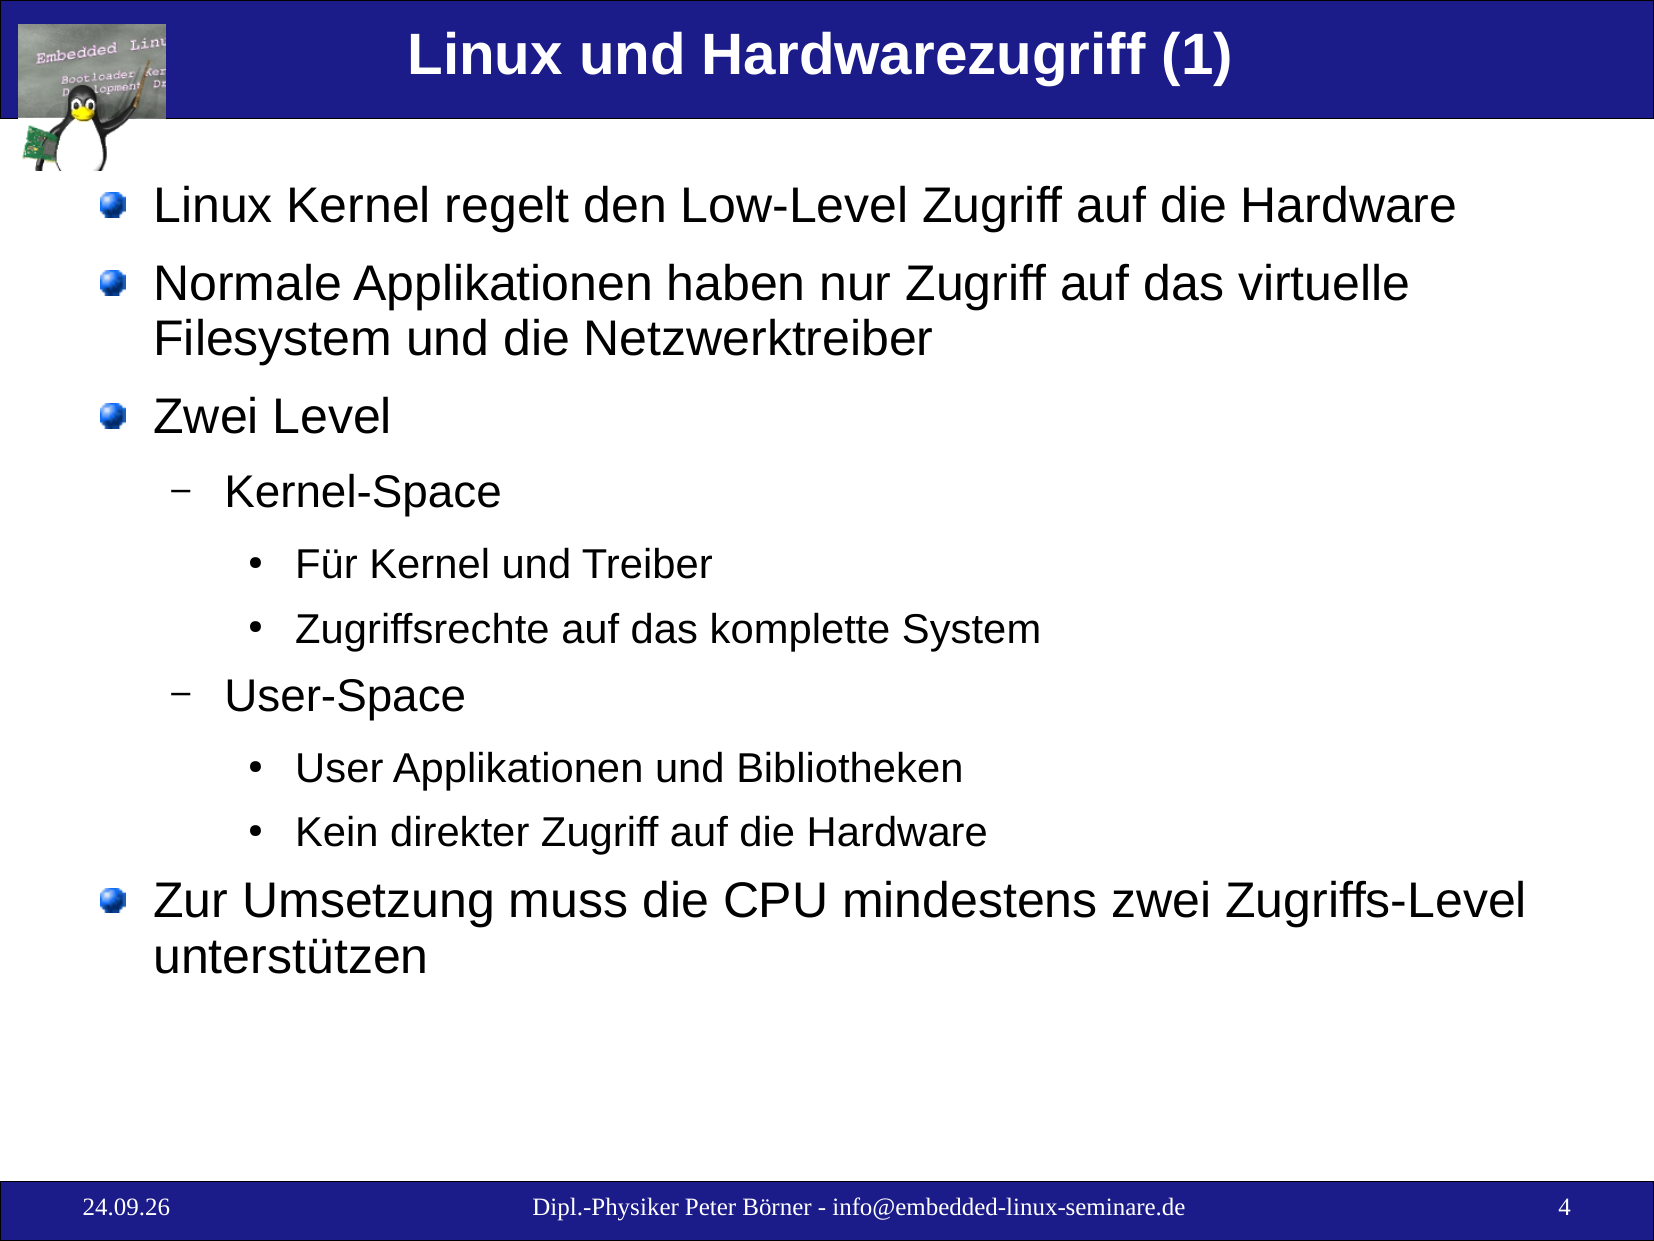

# Linux und Hardwarezugriff (1)
Linux Kernel regelt den Low-Level Zugriff auf die Hardware
Normale Applikationen haben nur Zugriff auf das virtuelle Filesystem und die Netzwerktreiber
Zwei Level
Kernel-Space
Für Kernel und Treiber
Zugriffsrechte auf das komplette System
User-Space
User Applikationen und Bibliotheken
Kein direkter Zugriff auf die Hardware
Zur Umsetzung muss die CPU mindestens zwei Zugriffs-Level unterstützen
 Dipl.-Physiker Peter Börner - info@embedded-linux-seminare.de
4